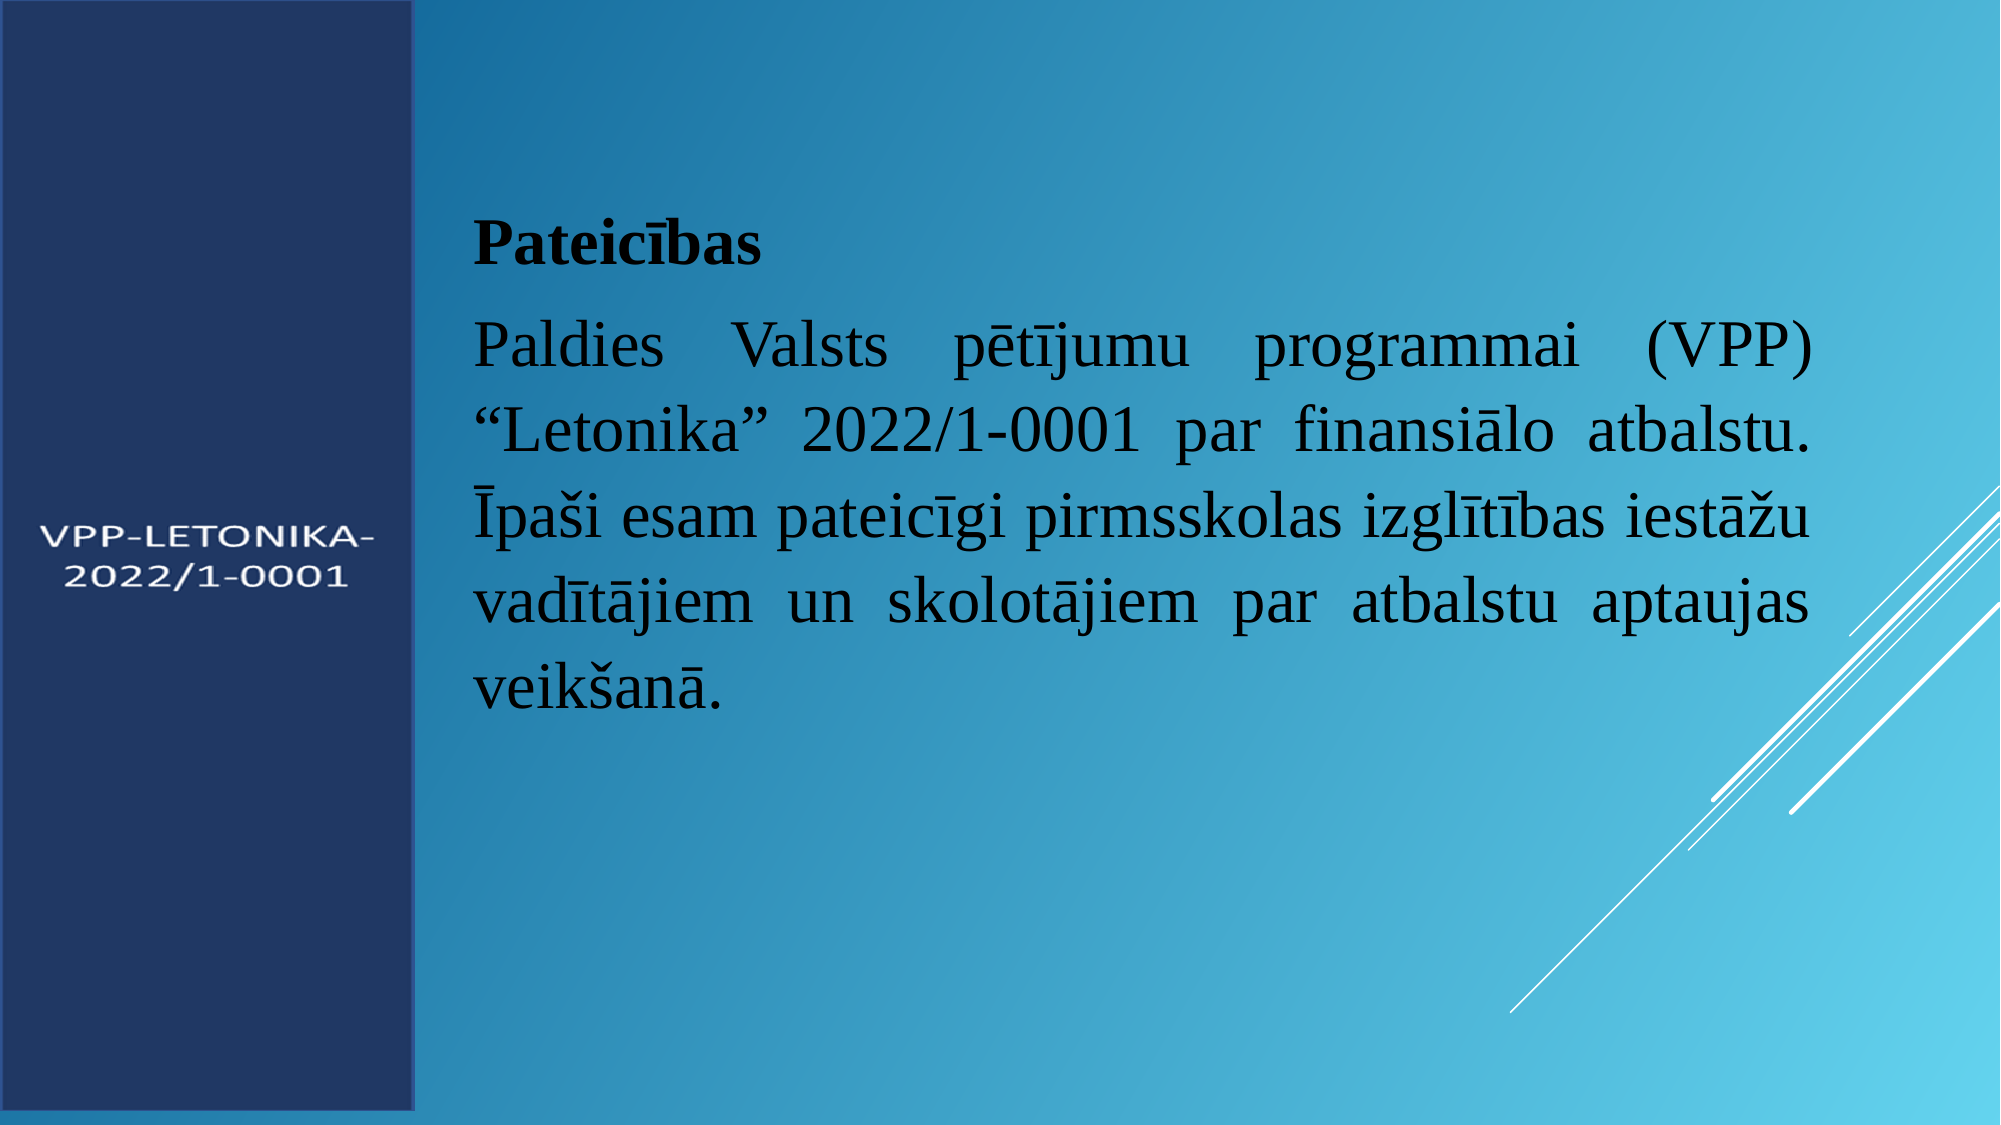

Pateicības
Paldies Valsts pētījumu programmai (VPP) “Letonika” 2022/1-0001 par finansiālo atbalstu. Īpaši esam pateicīgi pirmsskolas izglītības iestāžu vadītājiem un skolotājiem par atbalstu aptaujas veikšanā.